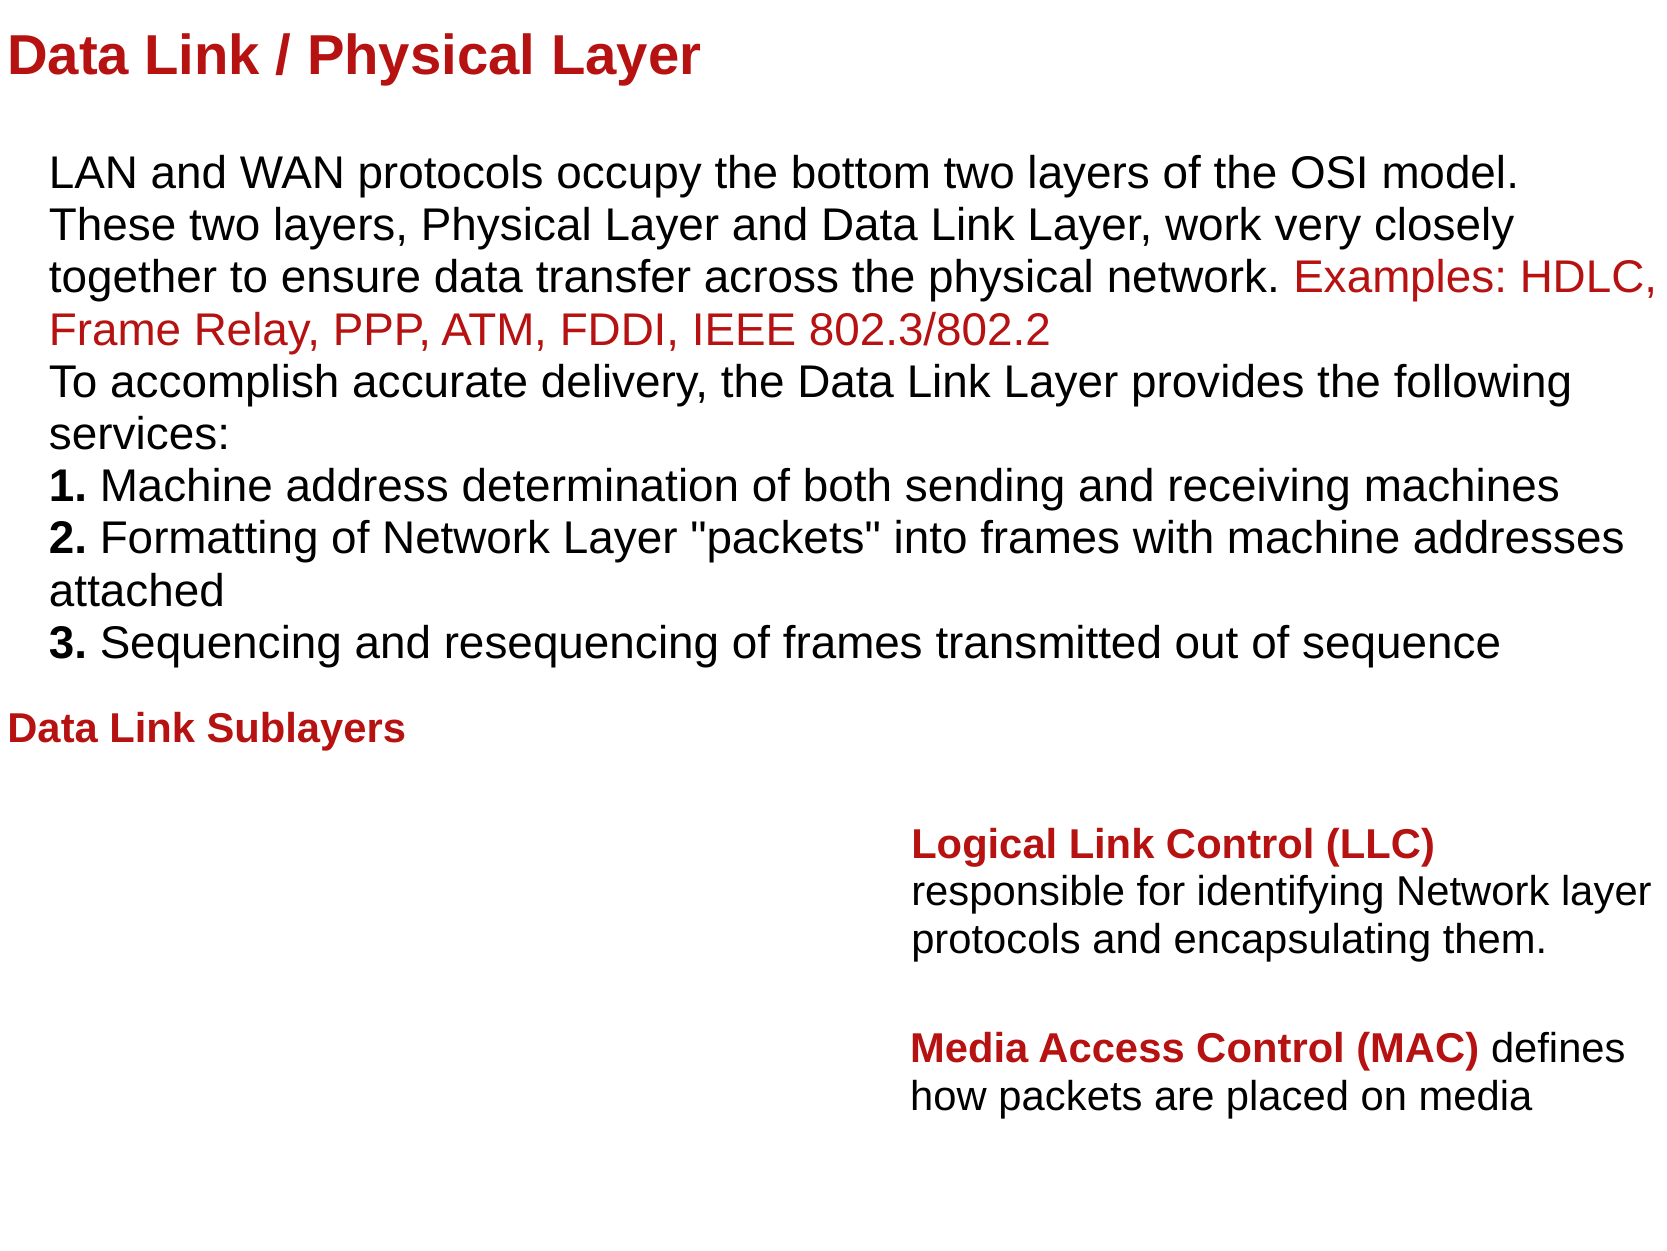

Data Link / Physical Layer
LAN and WAN protocols occupy the bottom two layers of the OSI model. These two layers, Physical Layer and Data Link Layer, work very closely together to ensure data transfer across the physical network. Examples: HDLC, Frame Relay, PPP, ATM, FDDI, IEEE 802.3/802.2
To accomplish accurate delivery, the Data Link Layer provides the following services:
1. Machine address determination of both sending and receiving machines
2. Formatting of Network Layer "packets" into frames with machine addresses
attached
3. Sequencing and resequencing of frames transmitted out of sequence
Data Link Sublayers
Logical Link Control (LLC) responsible for identifying Network layer protocols and encapsulating them.
Media Access Control (MAC) defines how packets are placed on media